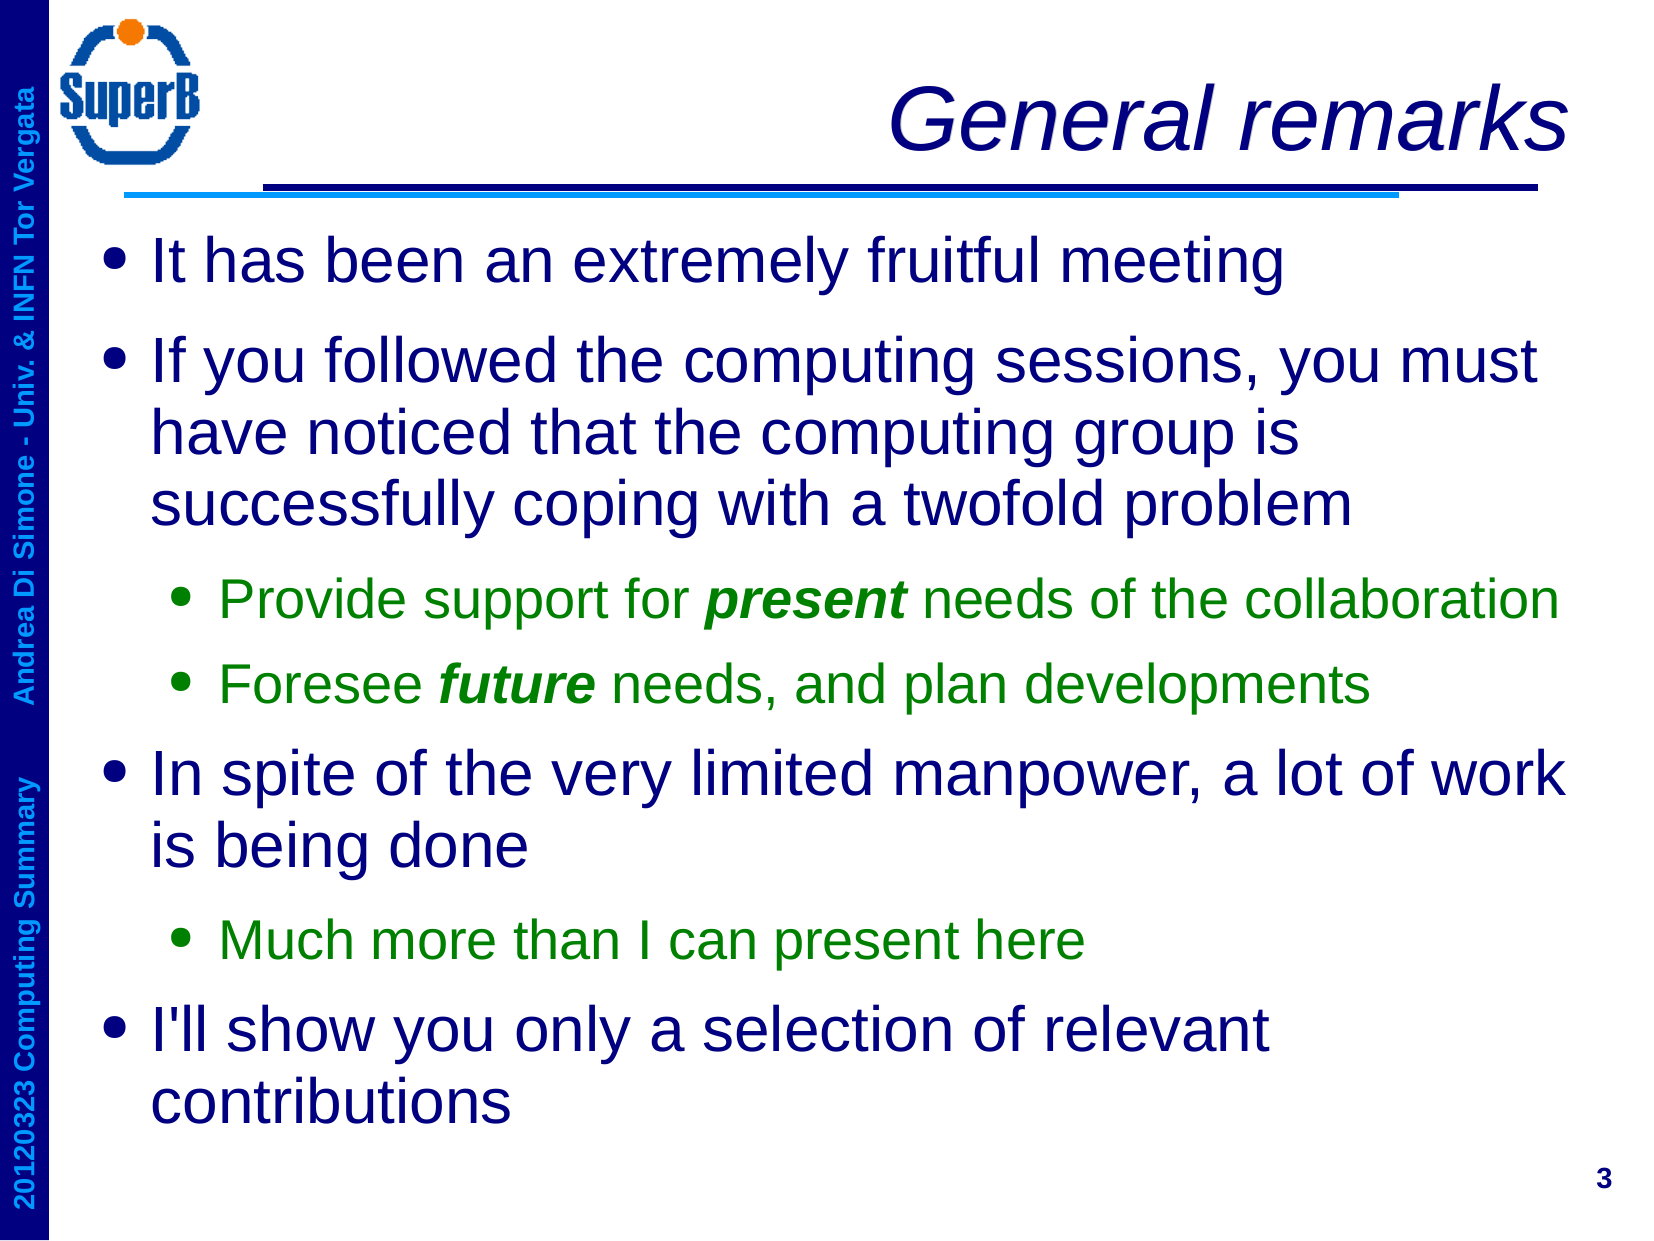

# General remarks
It has been an extremely fruitful meeting
If you followed the computing sessions, you must have noticed that the computing group is successfully coping with a twofold problem
Provide support for present needs of the collaboration
Foresee future needs, and plan developments
In spite of the very limited manpower, a lot of work is being done
Much more than I can present here
I'll show you only a selection of relevant contributions
Andrea Di Simone - Univ. & INFN Tor Vergata
20120323 Computing Summary
3